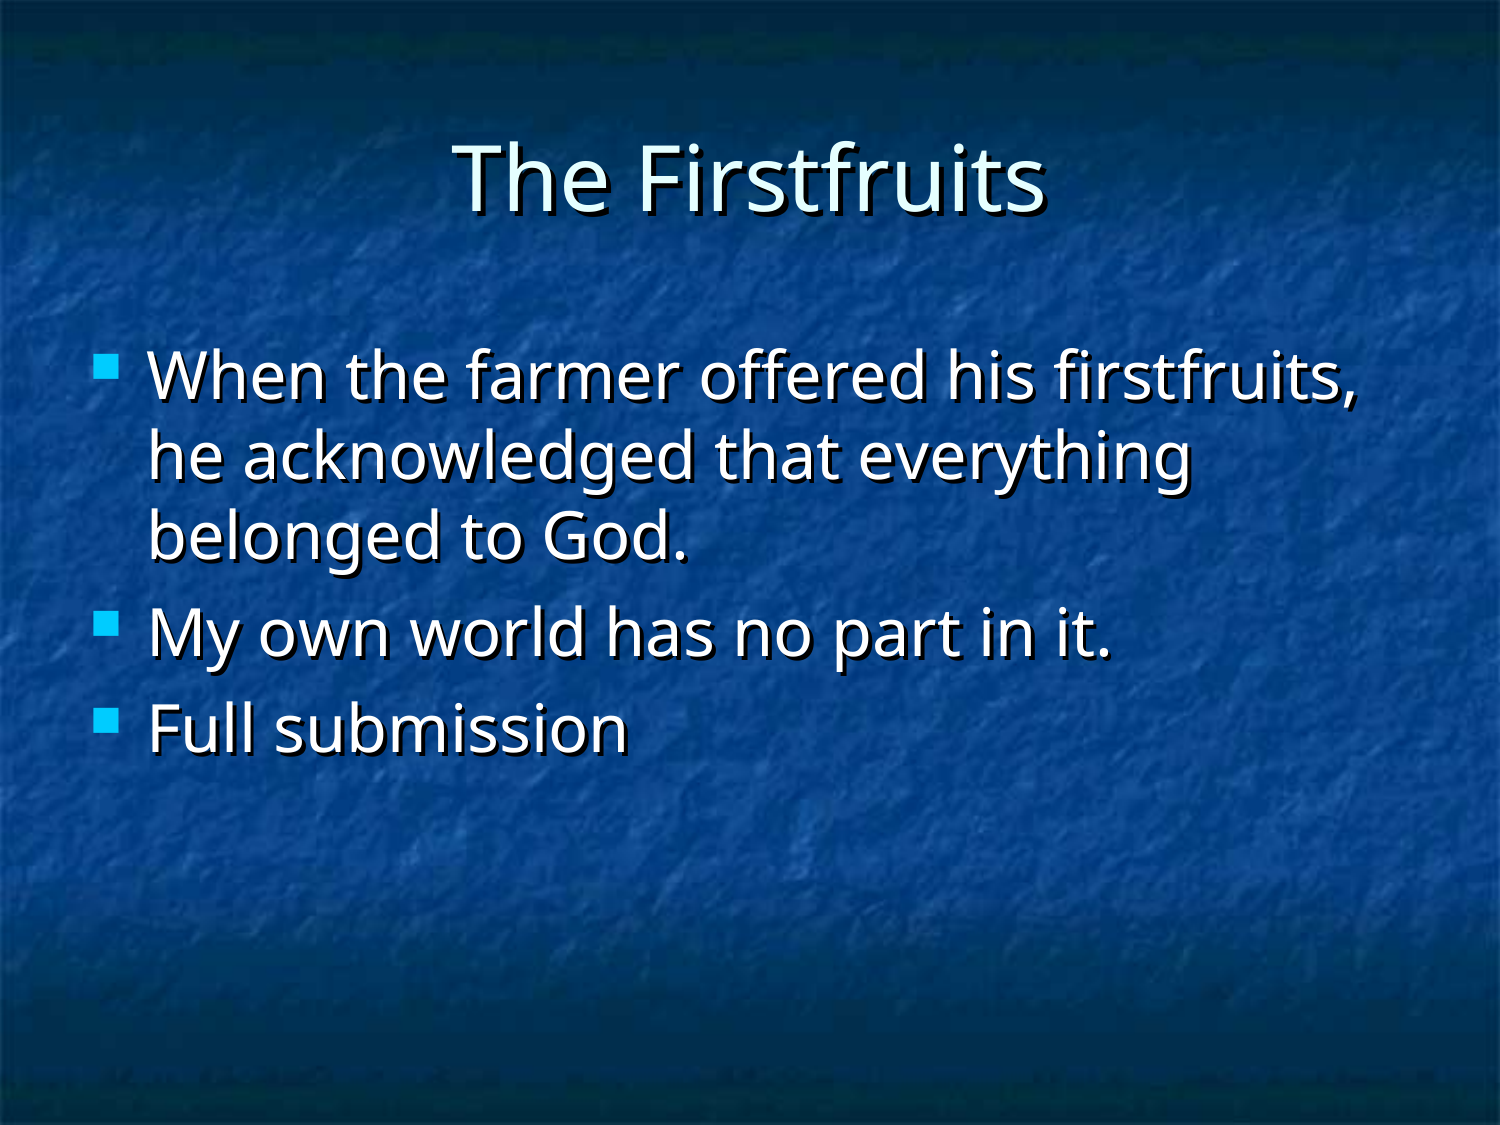

# The Firstfruits
When the farmer offered his firstfruits, he acknowledged that everything belonged to God.
My own world has no part in it.
Full submission